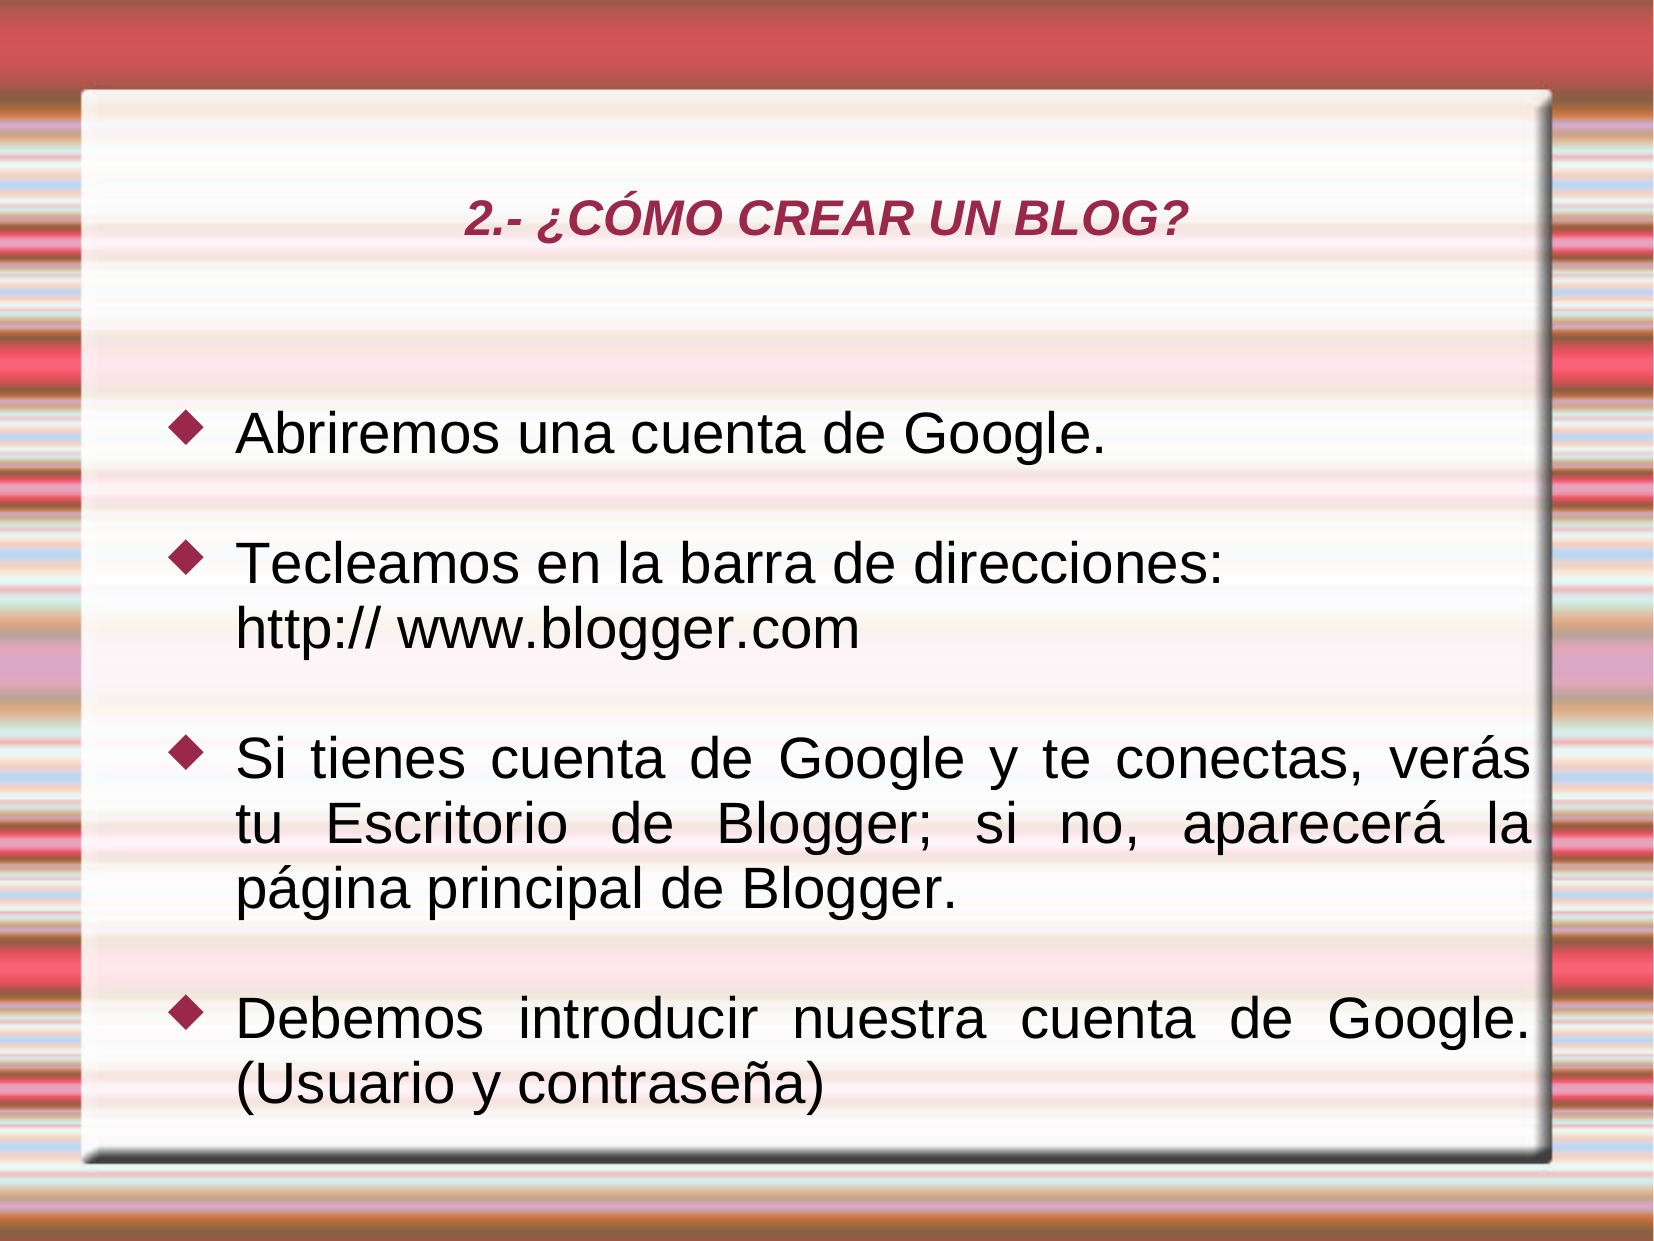

# 2.- ¿CÓMO CREAR UN BLOG?
Abriremos una cuenta de Google.
Tecleamos en la barra de direcciones:
http:// www.blogger.com
Si tienes cuenta de Google y te conectas, verás tu Escritorio de Blogger; si no, aparecerá la página principal de Blogger.
Debemos introducir nuestra cuenta de Google. (Usuario y contraseña)